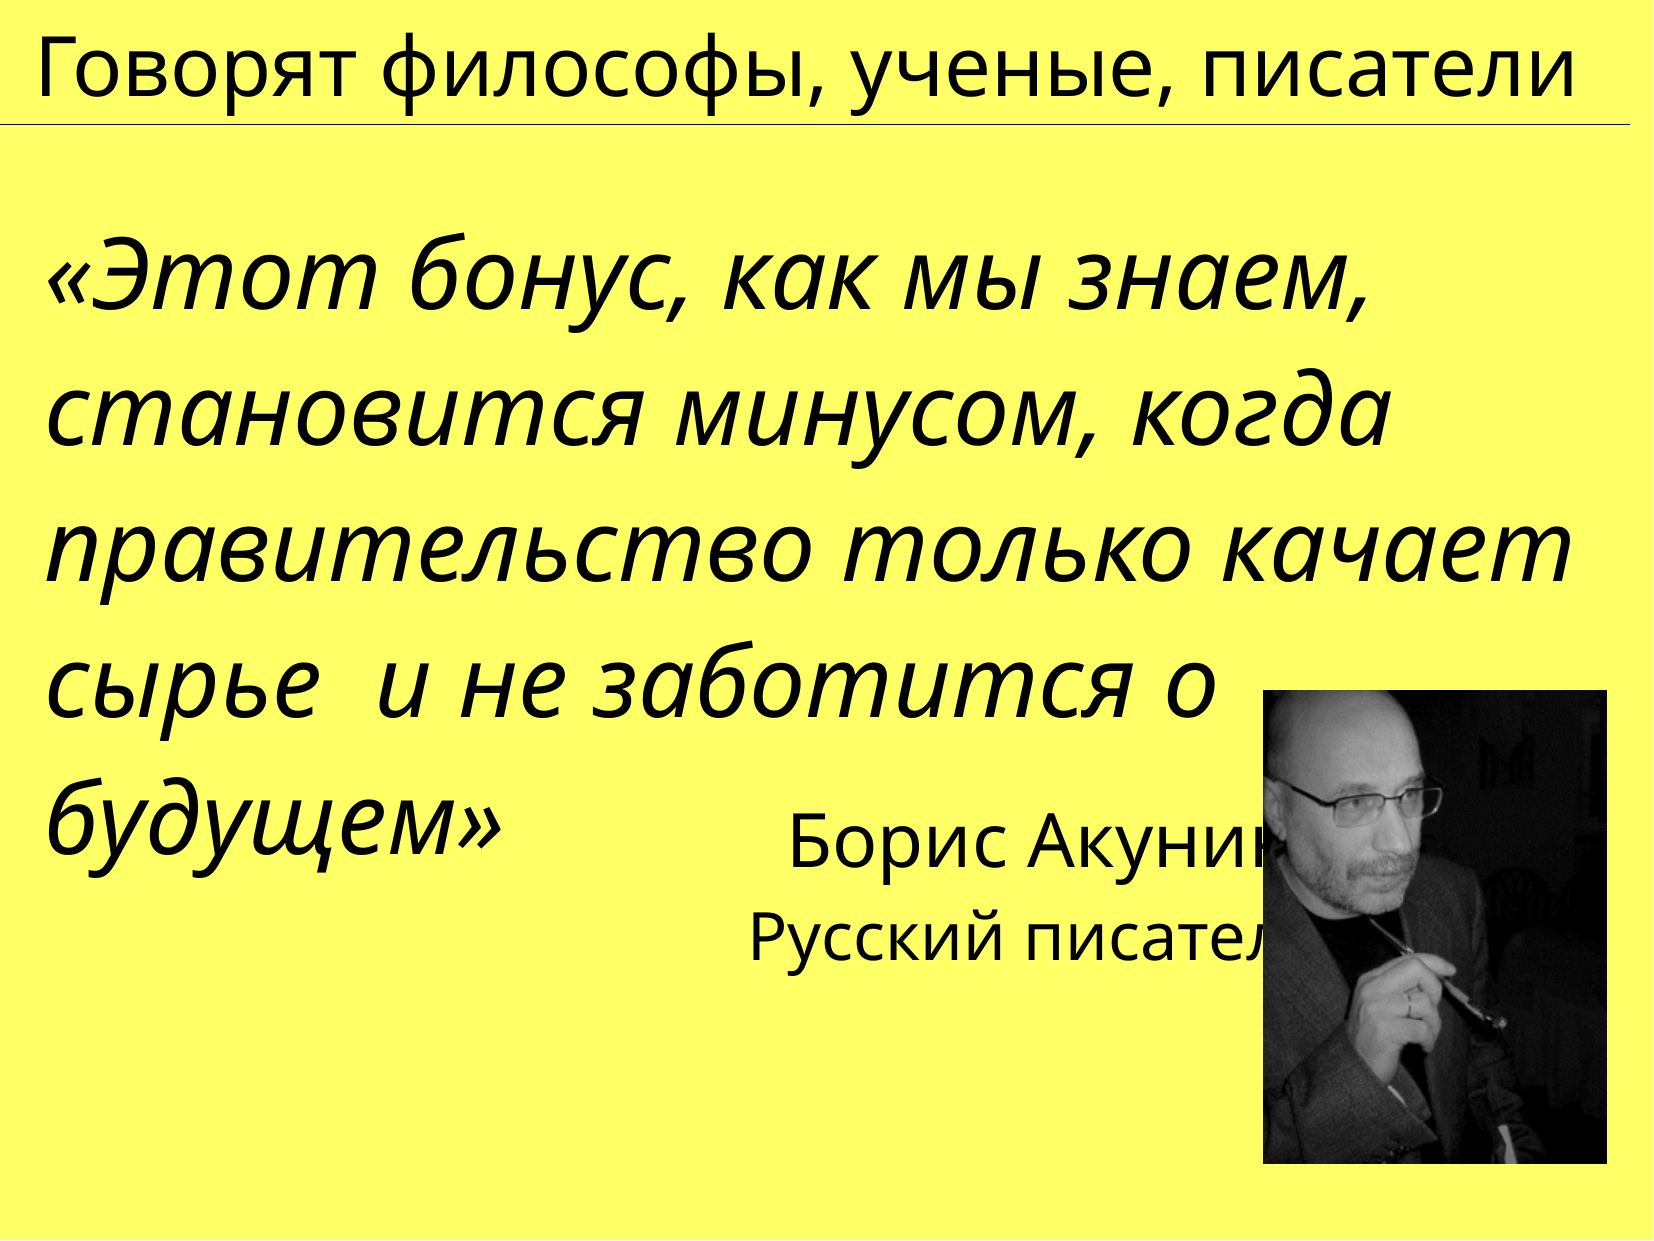

Говорят философы, ученые, писатели
«Этот бонус, как мы знаем, становится минусом, когда правительство только качает сырье и не заботится о будущем»
 Борис Акунин
Русский писатель